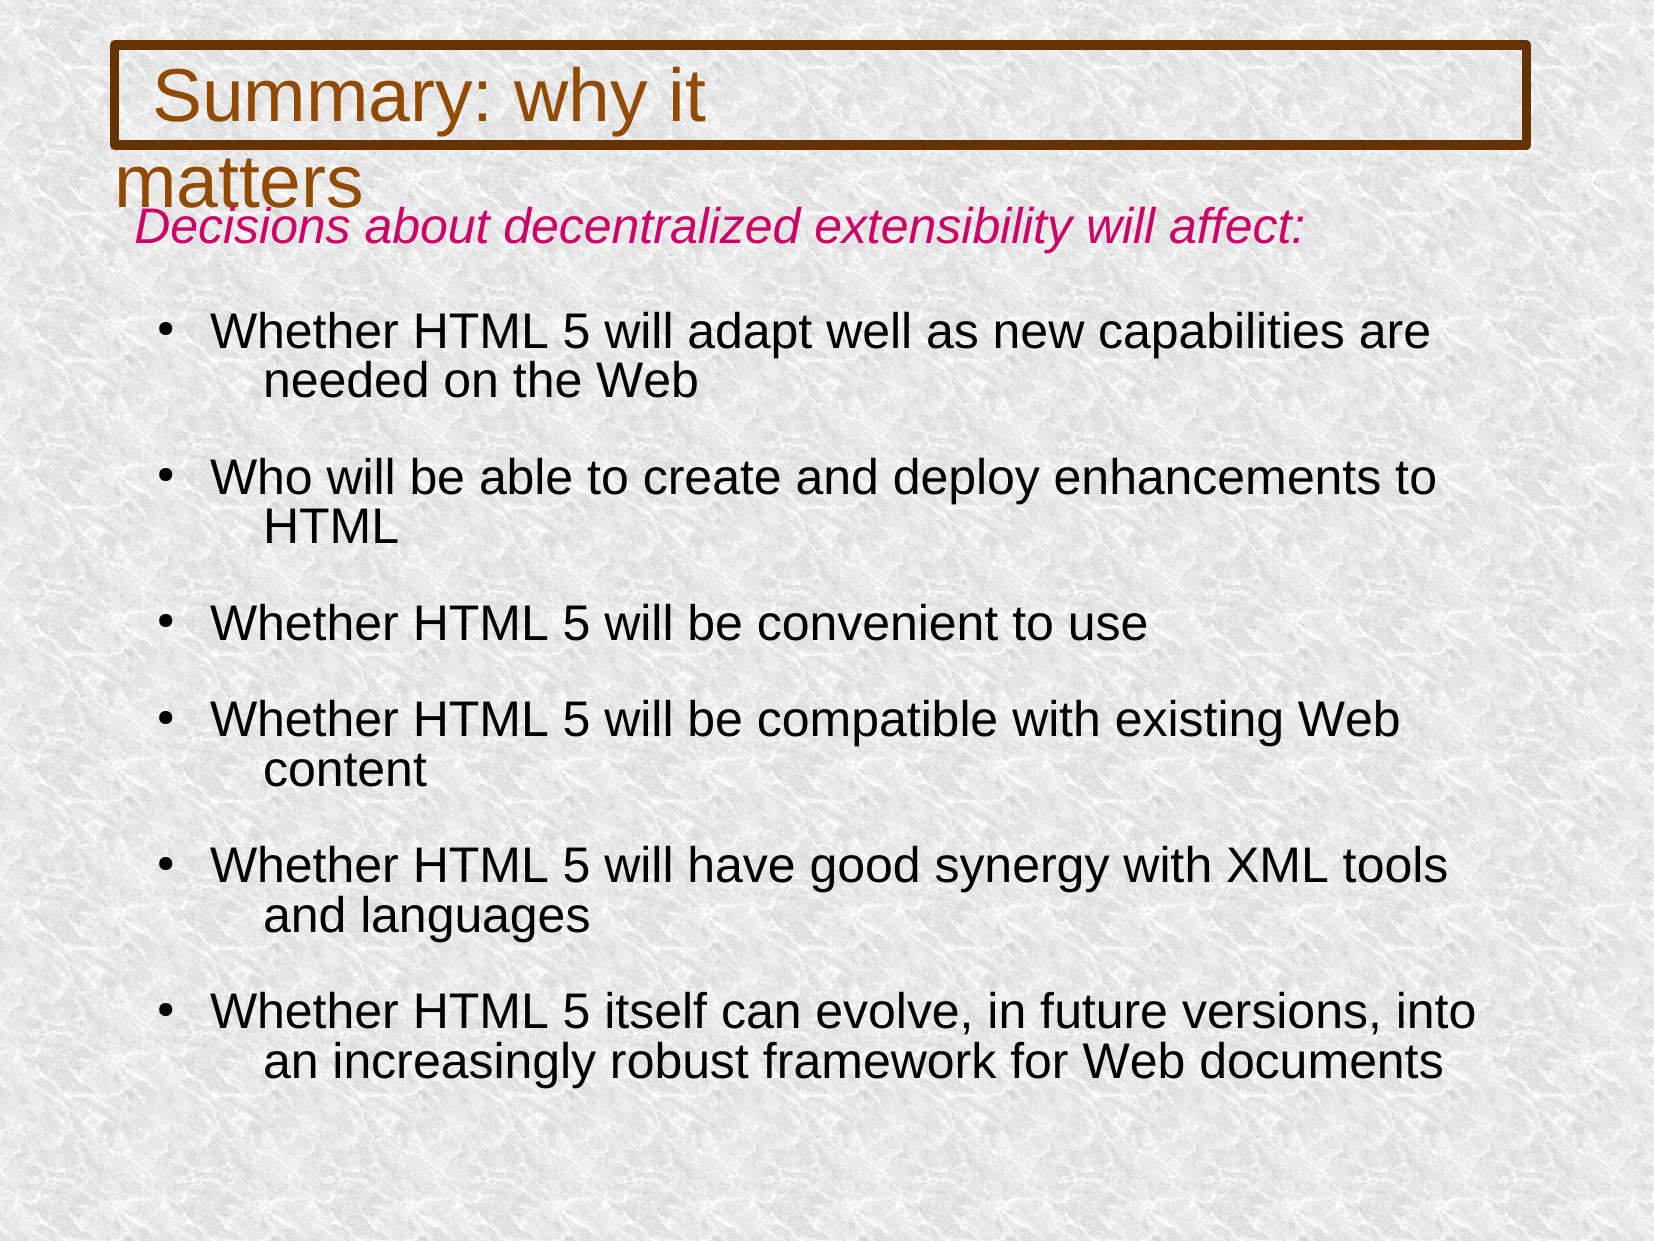

# Summary: why it matters
Decisions about decentralized extensibility will affect:
Whether HTML 5 will adapt well as new capabilities are needed on the Web
Who will be able to create and deploy enhancements to HTML
Whether HTML 5 will be convenient to use
Whether HTML 5 will be compatible with existing Web content
Whether HTML 5 will have good synergy with XML tools and languages
Whether HTML 5 itself can evolve, in future versions, into an increasingly robust framework for Web documents